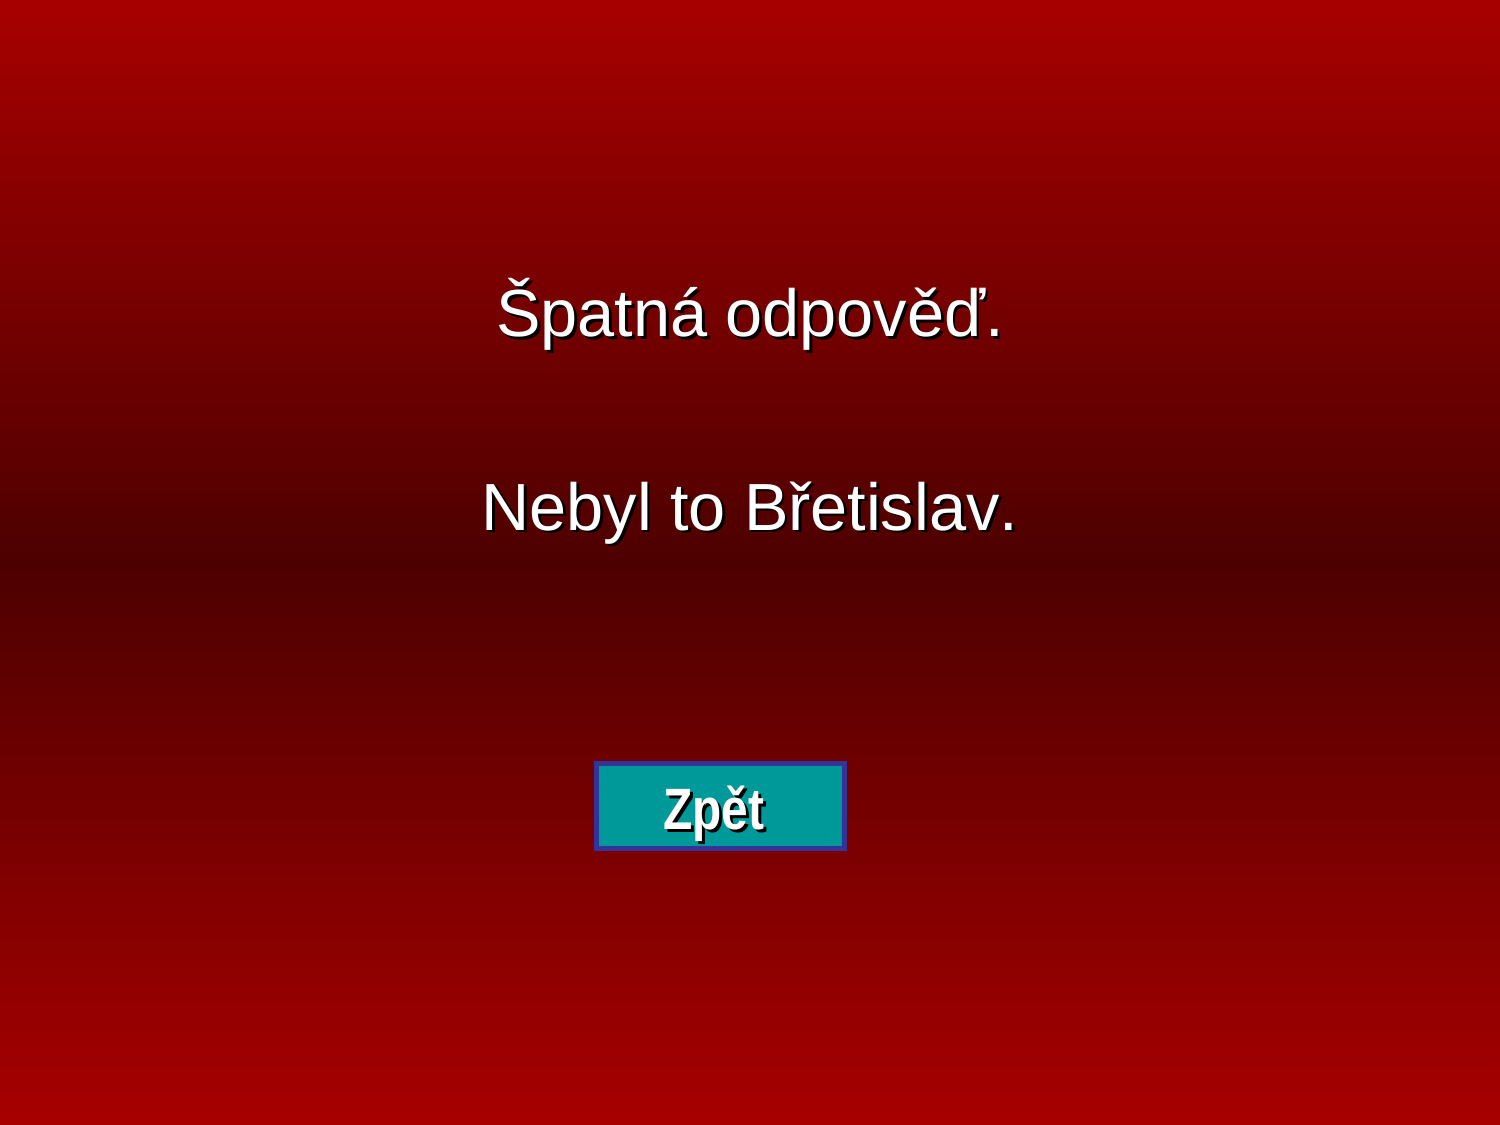

#
Špatná odpověď.
Nebyl to Břetislav.
Zpět